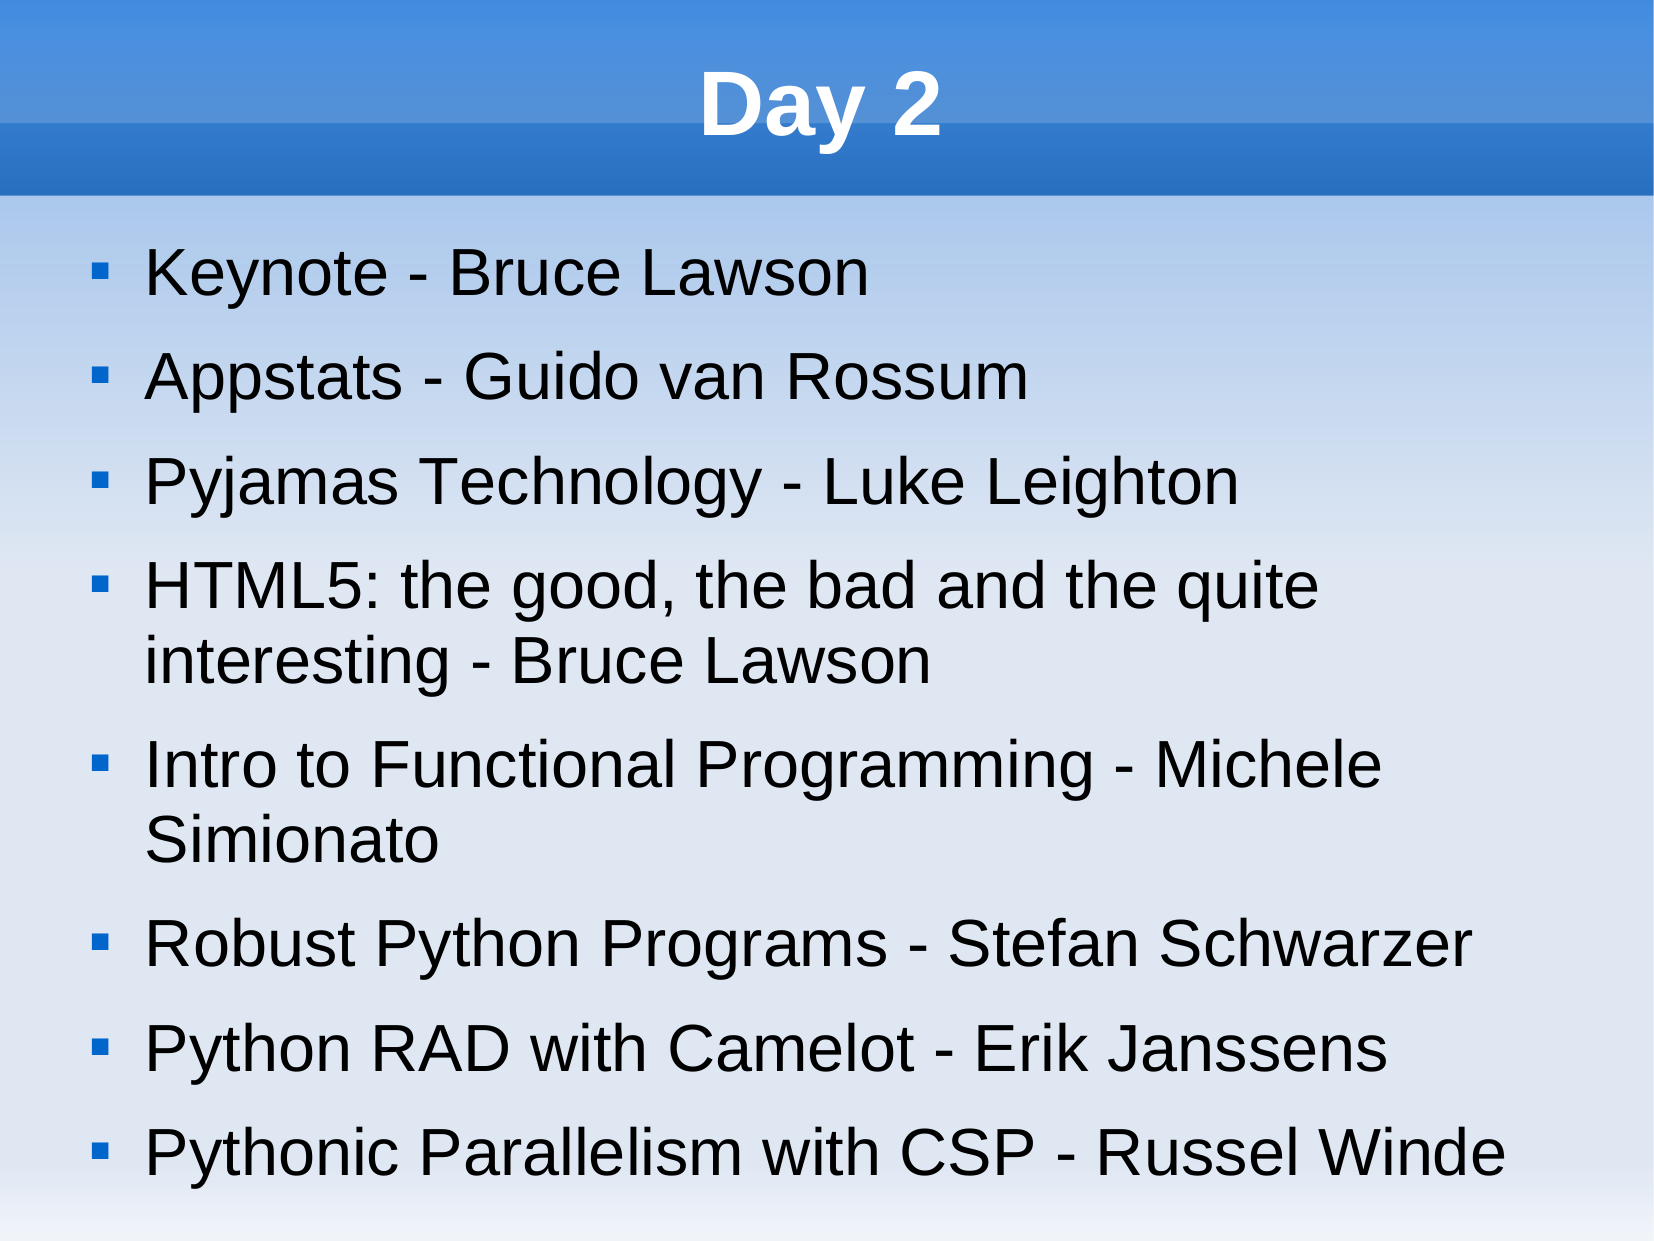

# Day 2
Keynote - Bruce Lawson
Appstats - Guido van Rossum
Pyjamas Technology - Luke Leighton
HTML5: the good, the bad and the quite interesting - Bruce Lawson
Intro to Functional Programming - Michele Simionato
Robust Python Programs - Stefan Schwarzer
Python RAD with Camelot - Erik Janssens
Pythonic Parallelism with CSP - Russel Winde